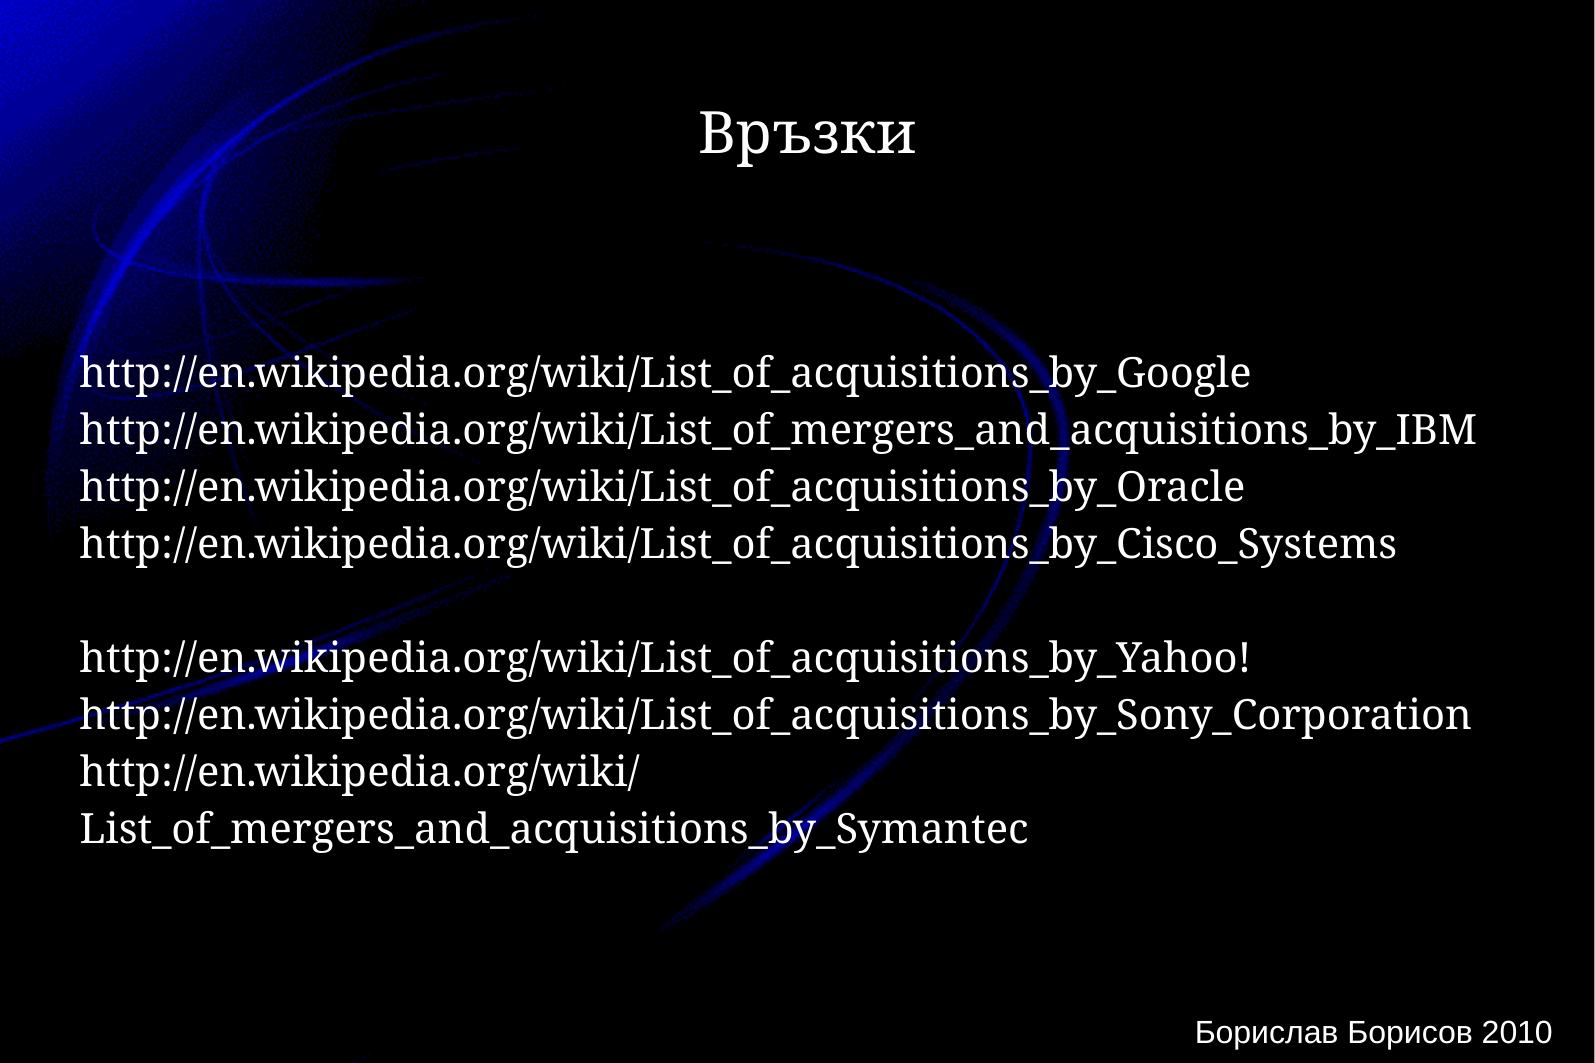

# Връзки
http://en.wikipedia.org/wiki/List_of_acquisitions_by_Google
http://en.wikipedia.org/wiki/List_of_mergers_and_acquisitions_by_IBM
http://en.wikipedia.org/wiki/List_of_acquisitions_by_Oracle
http://en.wikipedia.org/wiki/List_of_acquisitions_by_Cisco_Systems
http://en.wikipedia.org/wiki/List_of_acquisitions_by_Yahoo!
http://en.wikipedia.org/wiki/List_of_acquisitions_by_Sony_Corporation
http://en.wikipedia.org/wiki/List_of_mergers_and_acquisitions_by_Symantec
Борислав Борисов 2010